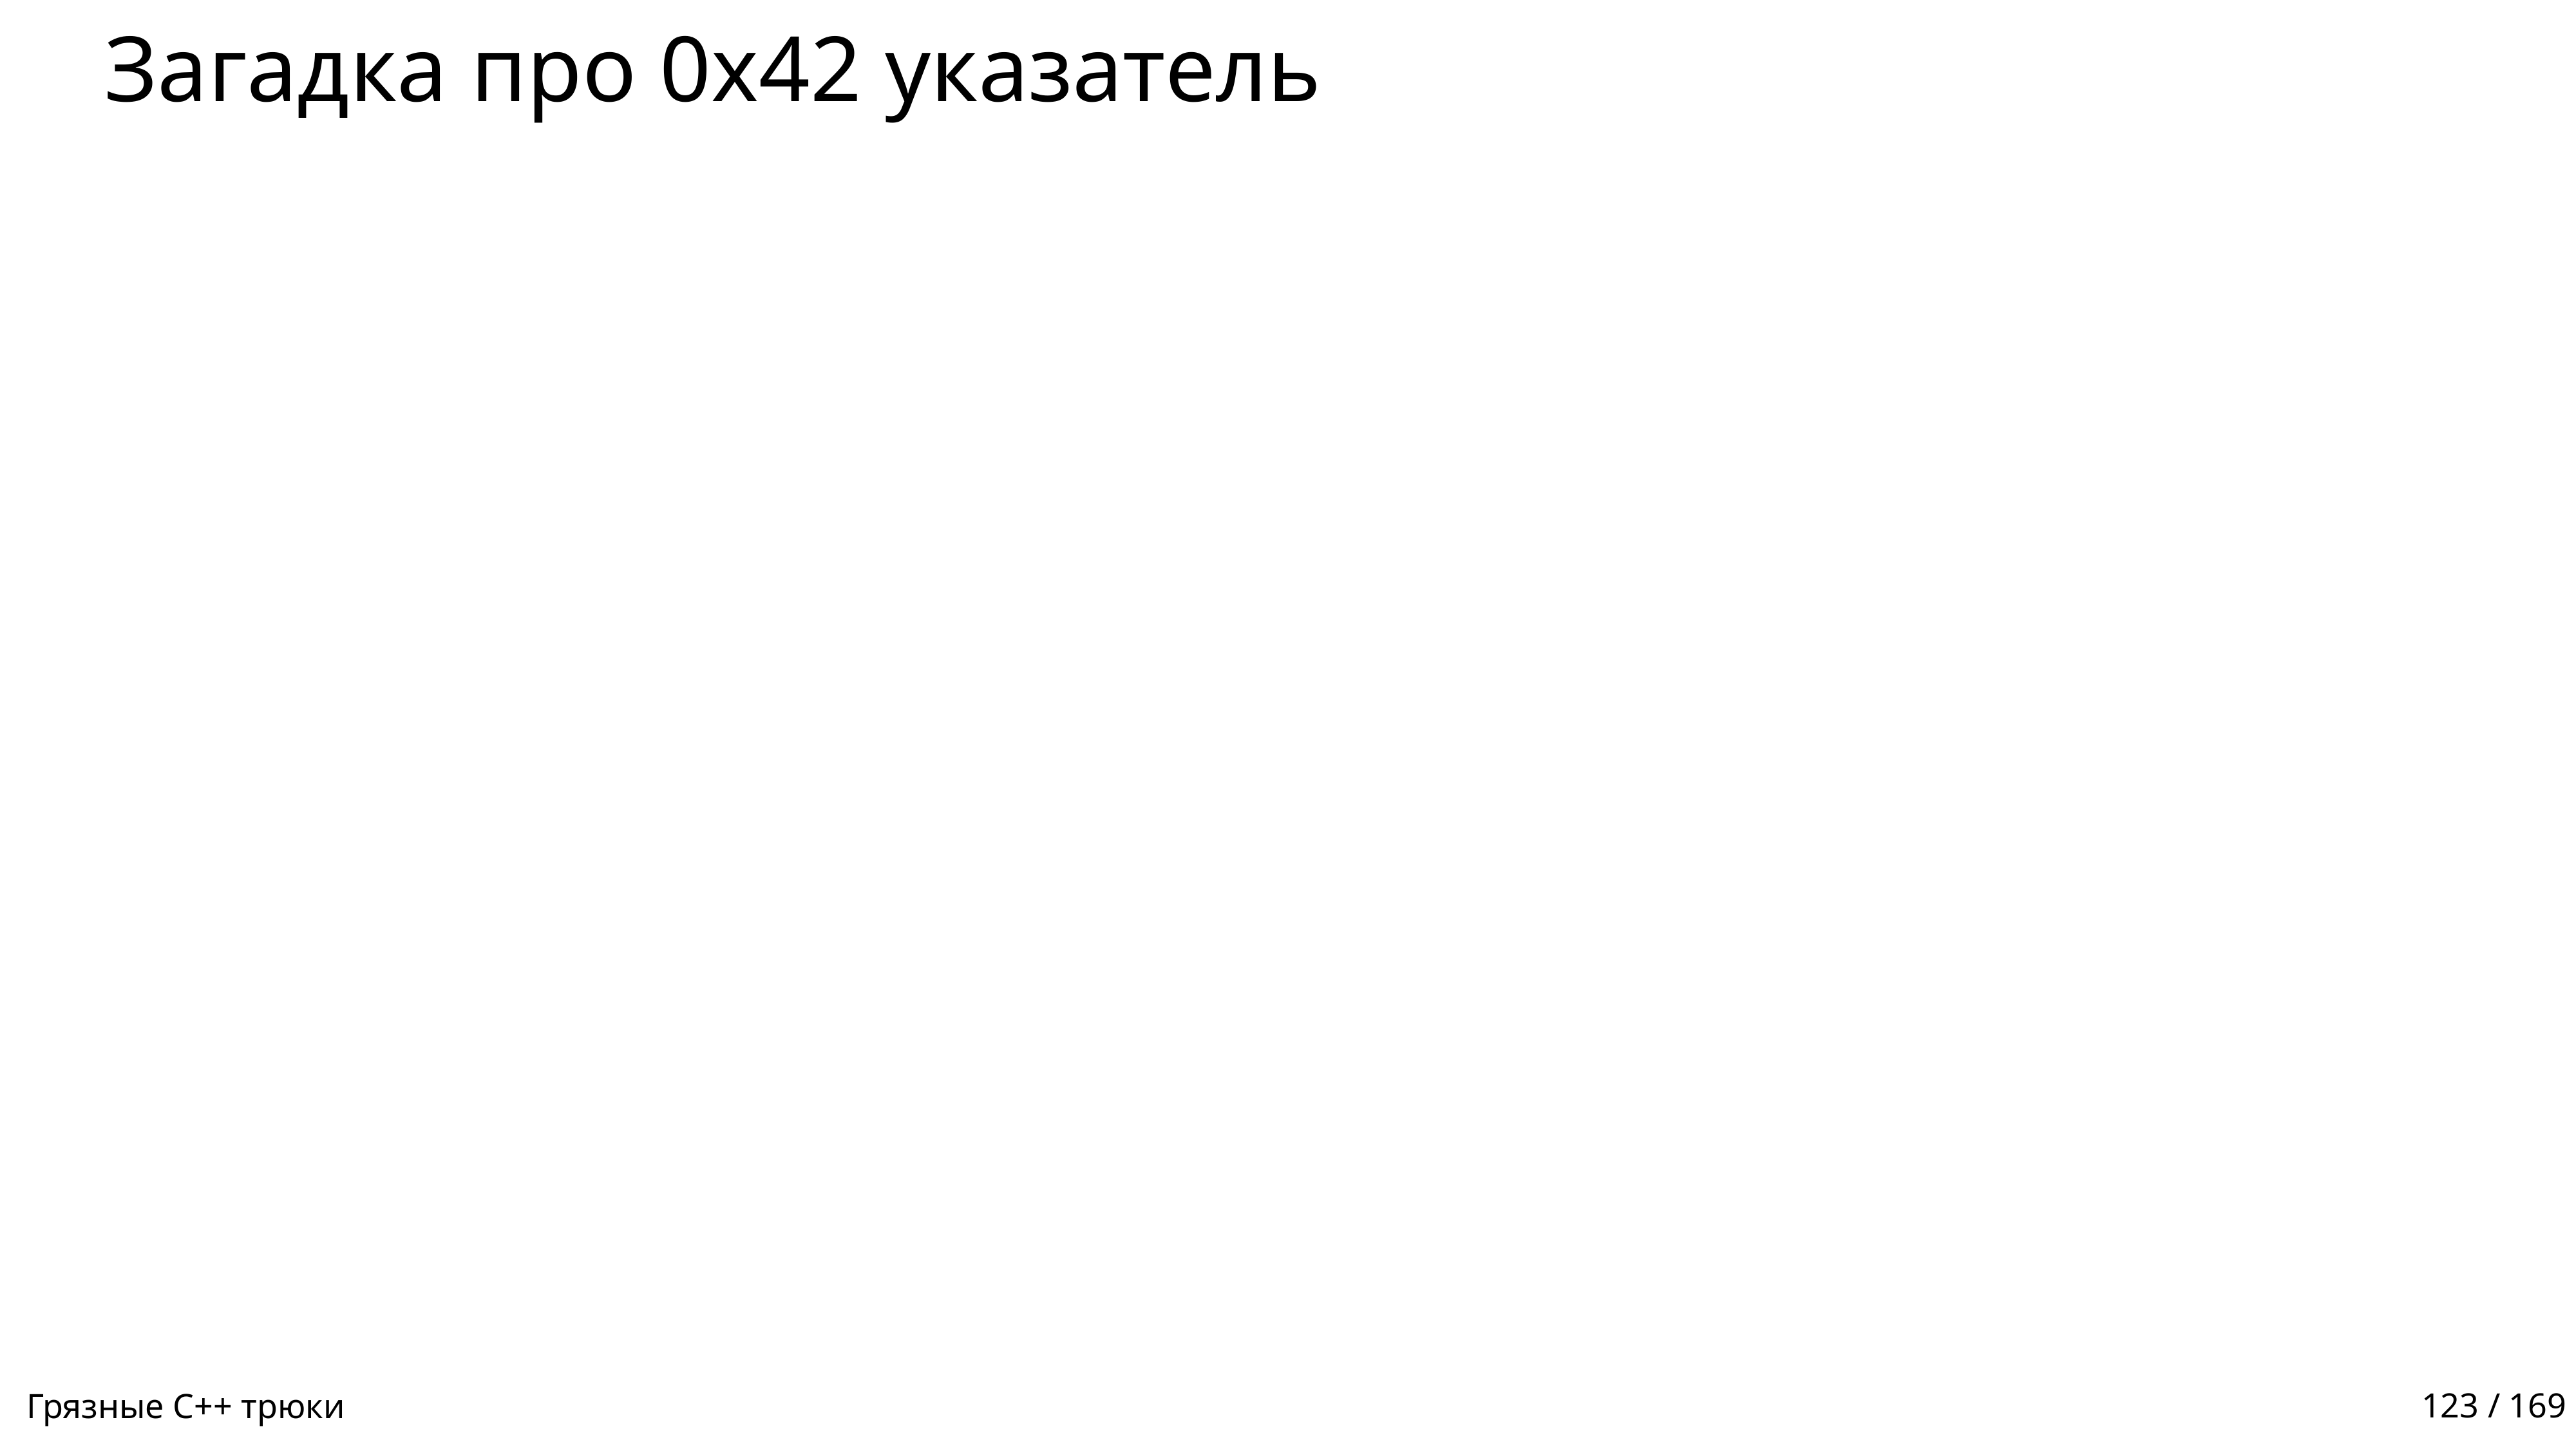

Загадка про 0x42 указатель
#
Грязные C++ трюки